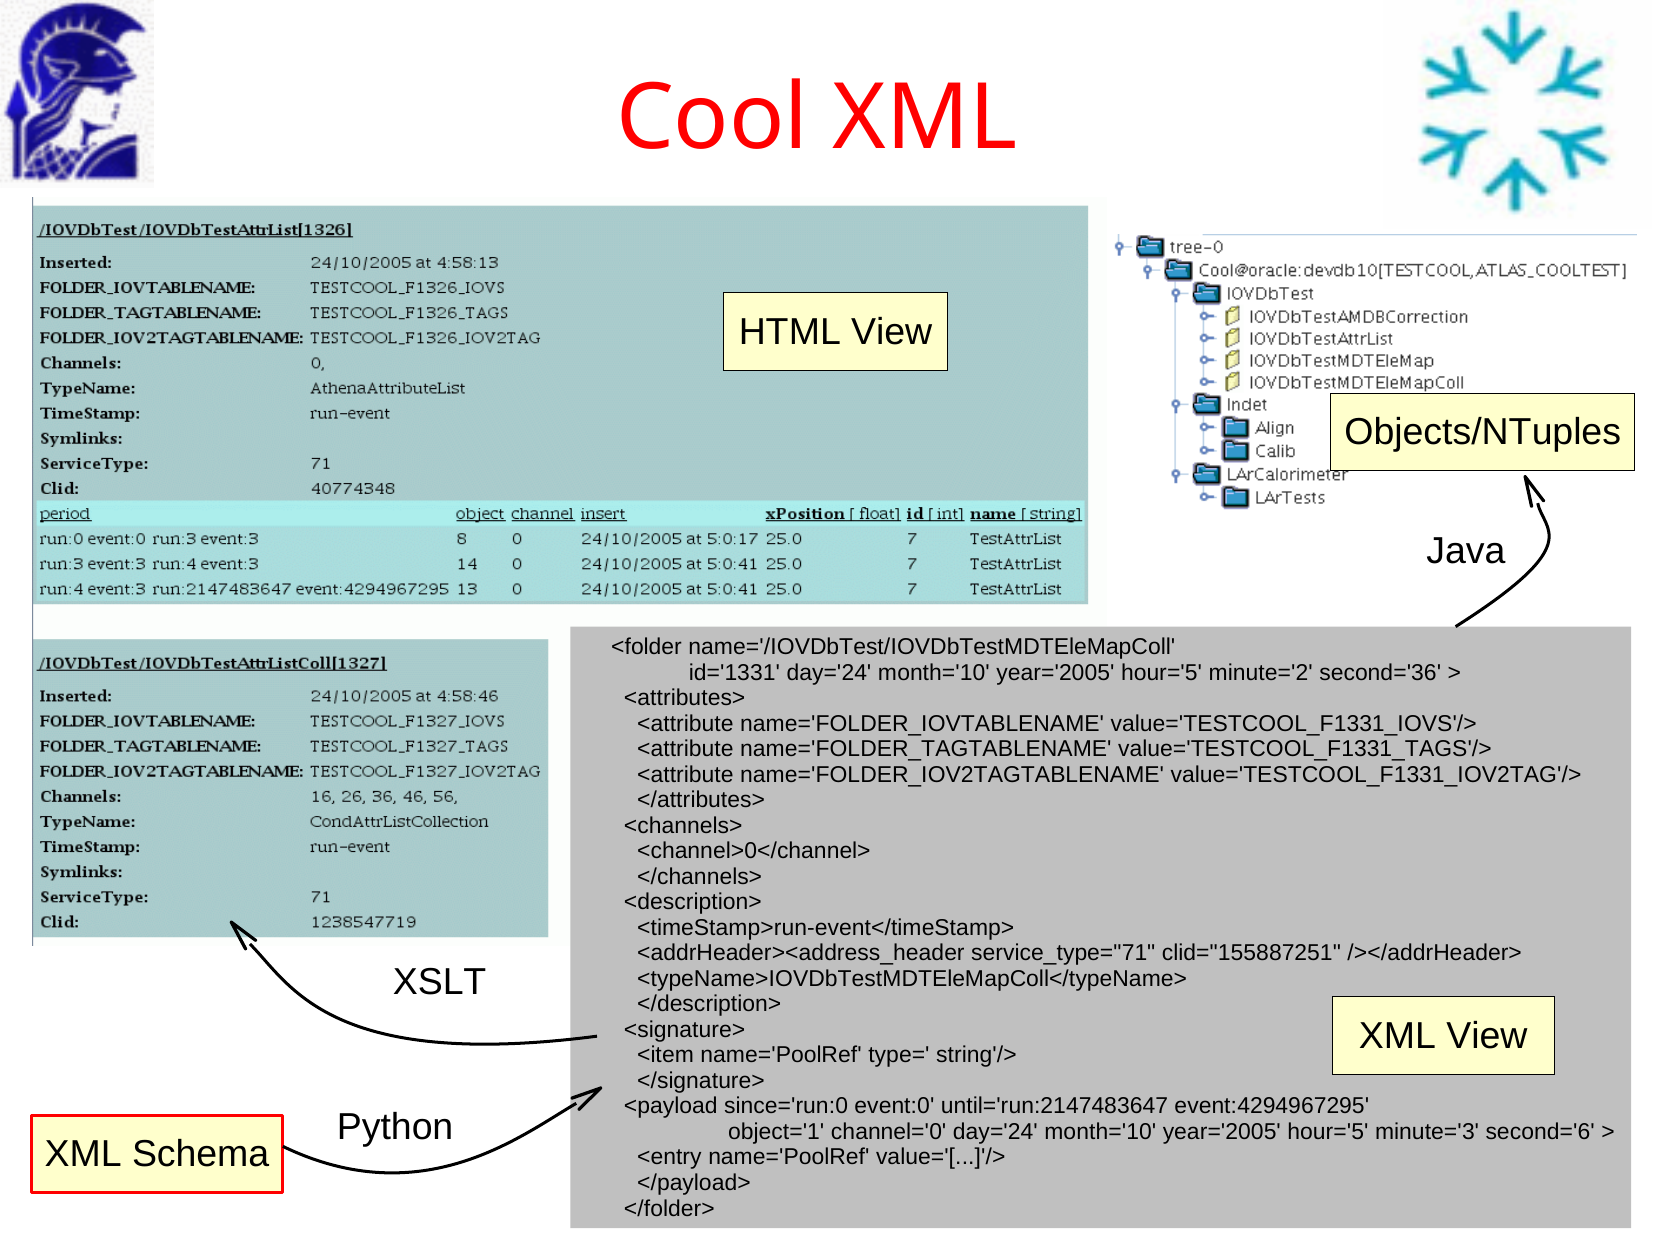

# Cool XML
HTML View
Objects/NTuples
Java
 <folder name='/IOVDbTest/IOVDbTestMDTEleMapColl'
 id='1331' day='24' month='10' year='2005' hour='5' minute='2' second='36' >
 <attributes>
 <attribute name='FOLDER_IOVTABLENAME' value='TESTCOOL_F1331_IOVS'/>
 <attribute name='FOLDER_TAGTABLENAME' value='TESTCOOL_F1331_TAGS'/>
 <attribute name='FOLDER_IOV2TAGTABLENAME' value='TESTCOOL_F1331_IOV2TAG'/>
 </attributes>
 <channels>
 <channel>0</channel>
 </channels>
 <description>
 <timeStamp>run-event</timeStamp>
 <addrHeader><address_header service_type="71" clid="155887251" /></addrHeader>
 <typeName>IOVDbTestMDTEleMapColl</typeName>
 </description>
 <signature>
 <item name='PoolRef' type=' string'/>
 </signature>
 <payload since='run:0 event:0' until='run:2147483647 event:4294967295'
 object='1' channel='0' day='24' month='10' year='2005' hour='5' minute='3' second='6' >
 <entry name='PoolRef' value='[...]'/>
 </payload>
 </folder>
 XSLT
XML View
Python
XML Schema